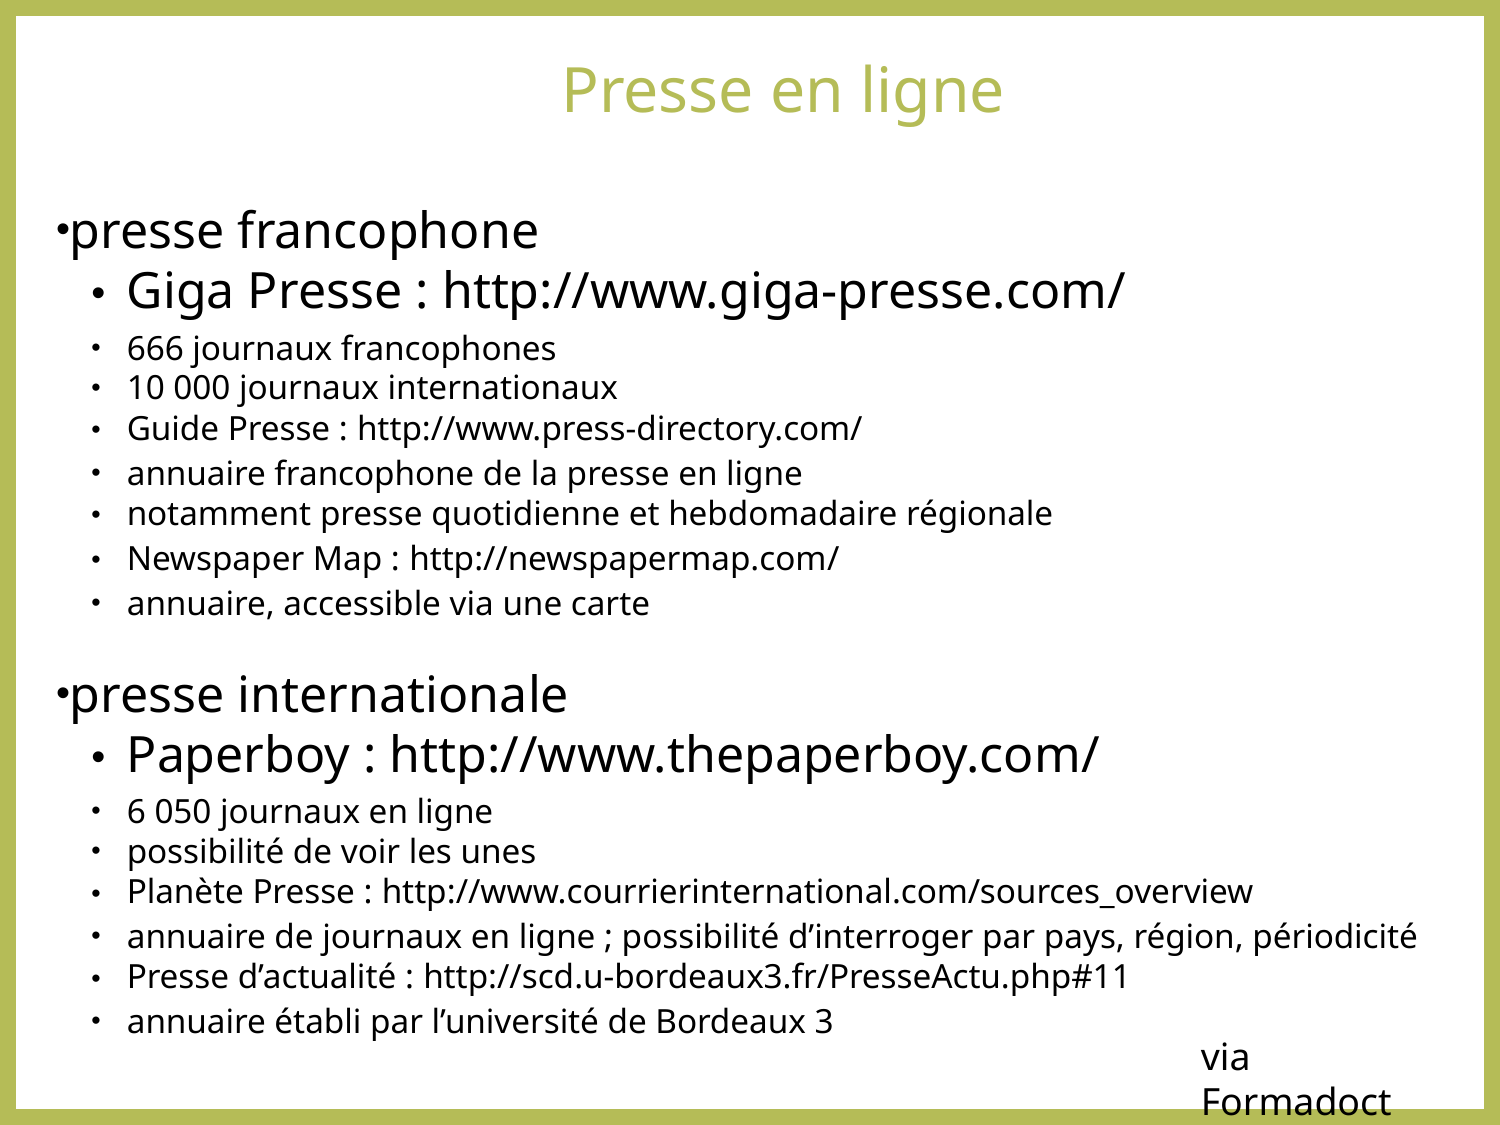

Presse en ligne
presse francophone
Giga Presse : http://www.giga-presse.com/
666 journaux francophones
10 000 journaux internationaux
Guide Presse : http://www.press-directory.com/
annuaire francophone de la presse en ligne
notamment presse quotidienne et hebdomadaire régionale
Newspaper Map : http://newspapermap.com/
annuaire, accessible via une carte
presse internationale
Paperboy : http://www.thepaperboy.com/
6 050 journaux en ligne
possibilité de voir les unes
Planète Presse : http://www.courrierinternational.com/sources_overview
annuaire de journaux en ligne ; possibilité d’interroger par pays, région, périodicité
Presse d’actualité : http://scd.u-bordeaux3.fr/PresseActu.php#11
annuaire établi par l’université de Bordeaux 3
via Formadoct